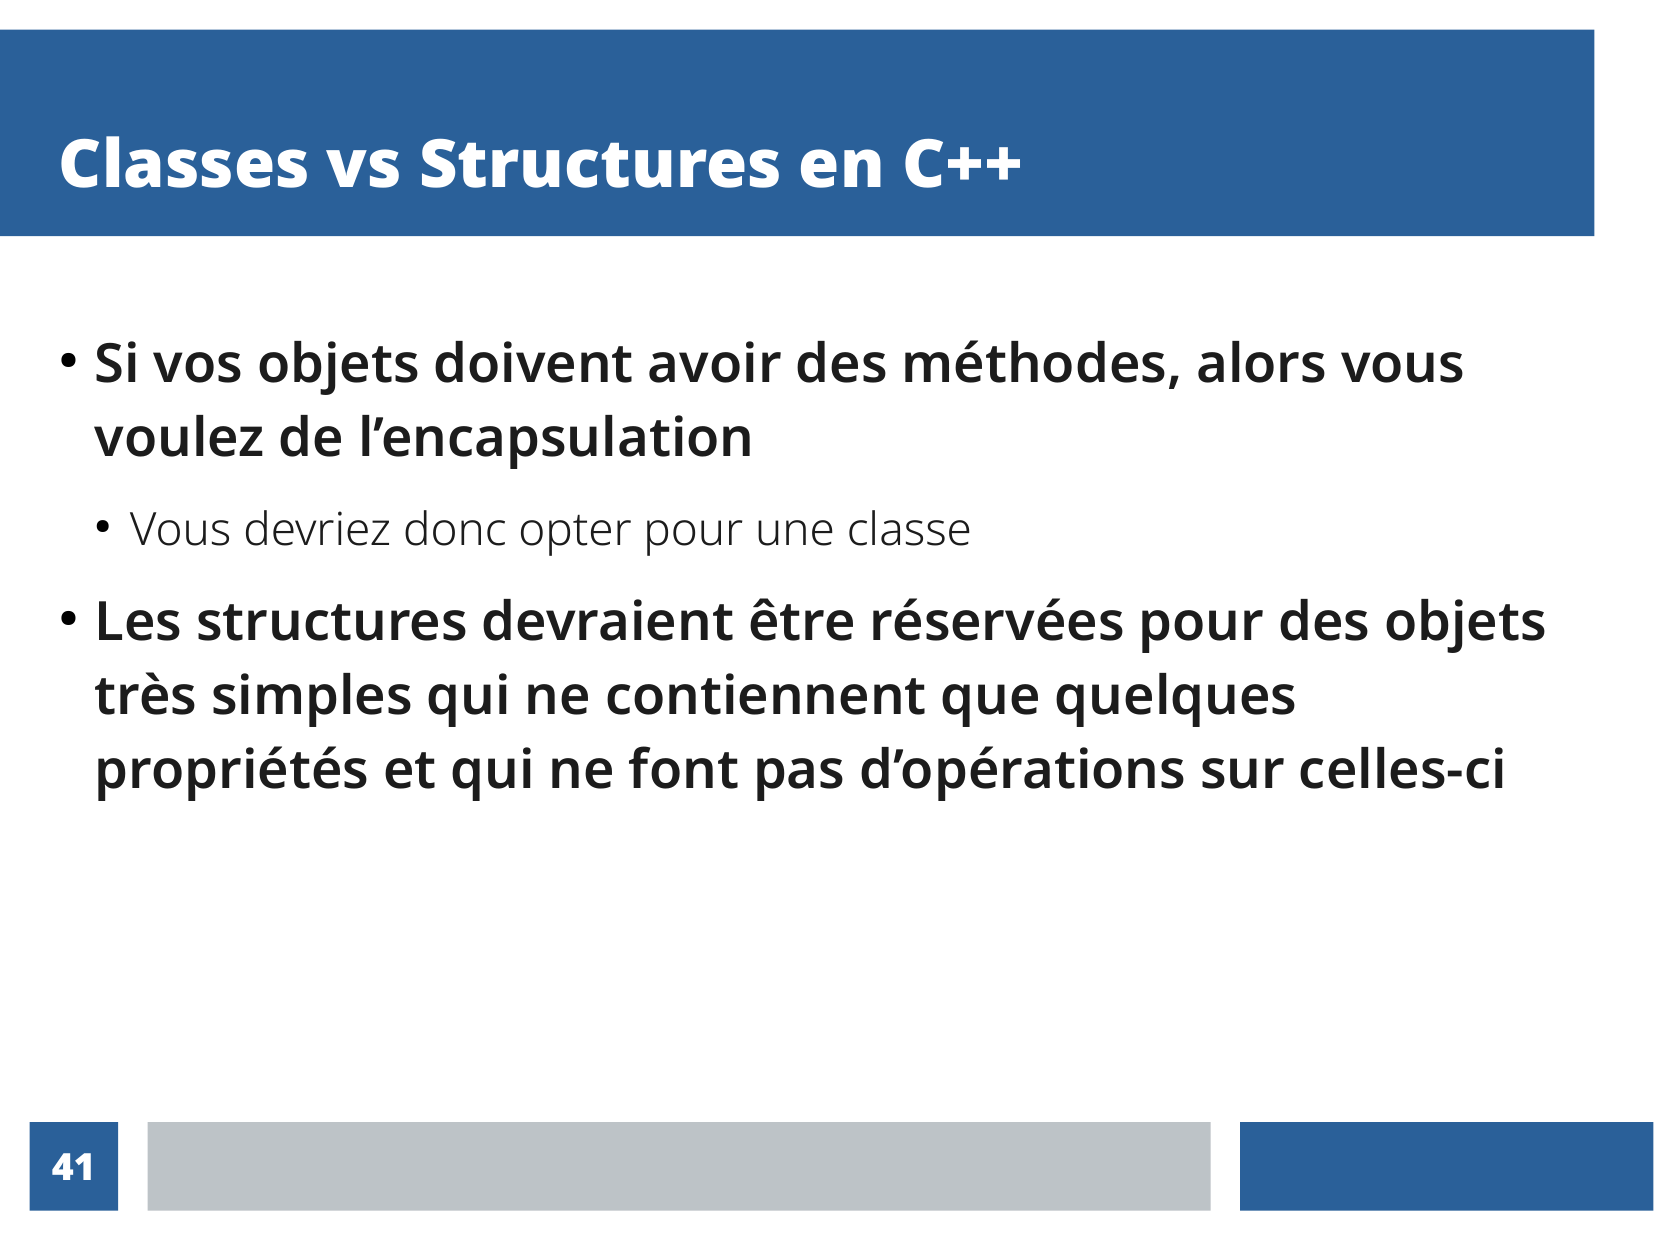

# Classes vs Structures en C++
Si vos objets doivent avoir des méthodes, alors vous voulez de l’encapsulation
Vous devriez donc opter pour une classe
Les structures devraient être réservées pour des objets très simples qui ne contiennent que quelques propriétés et qui ne font pas d’opérations sur celles-ci
41